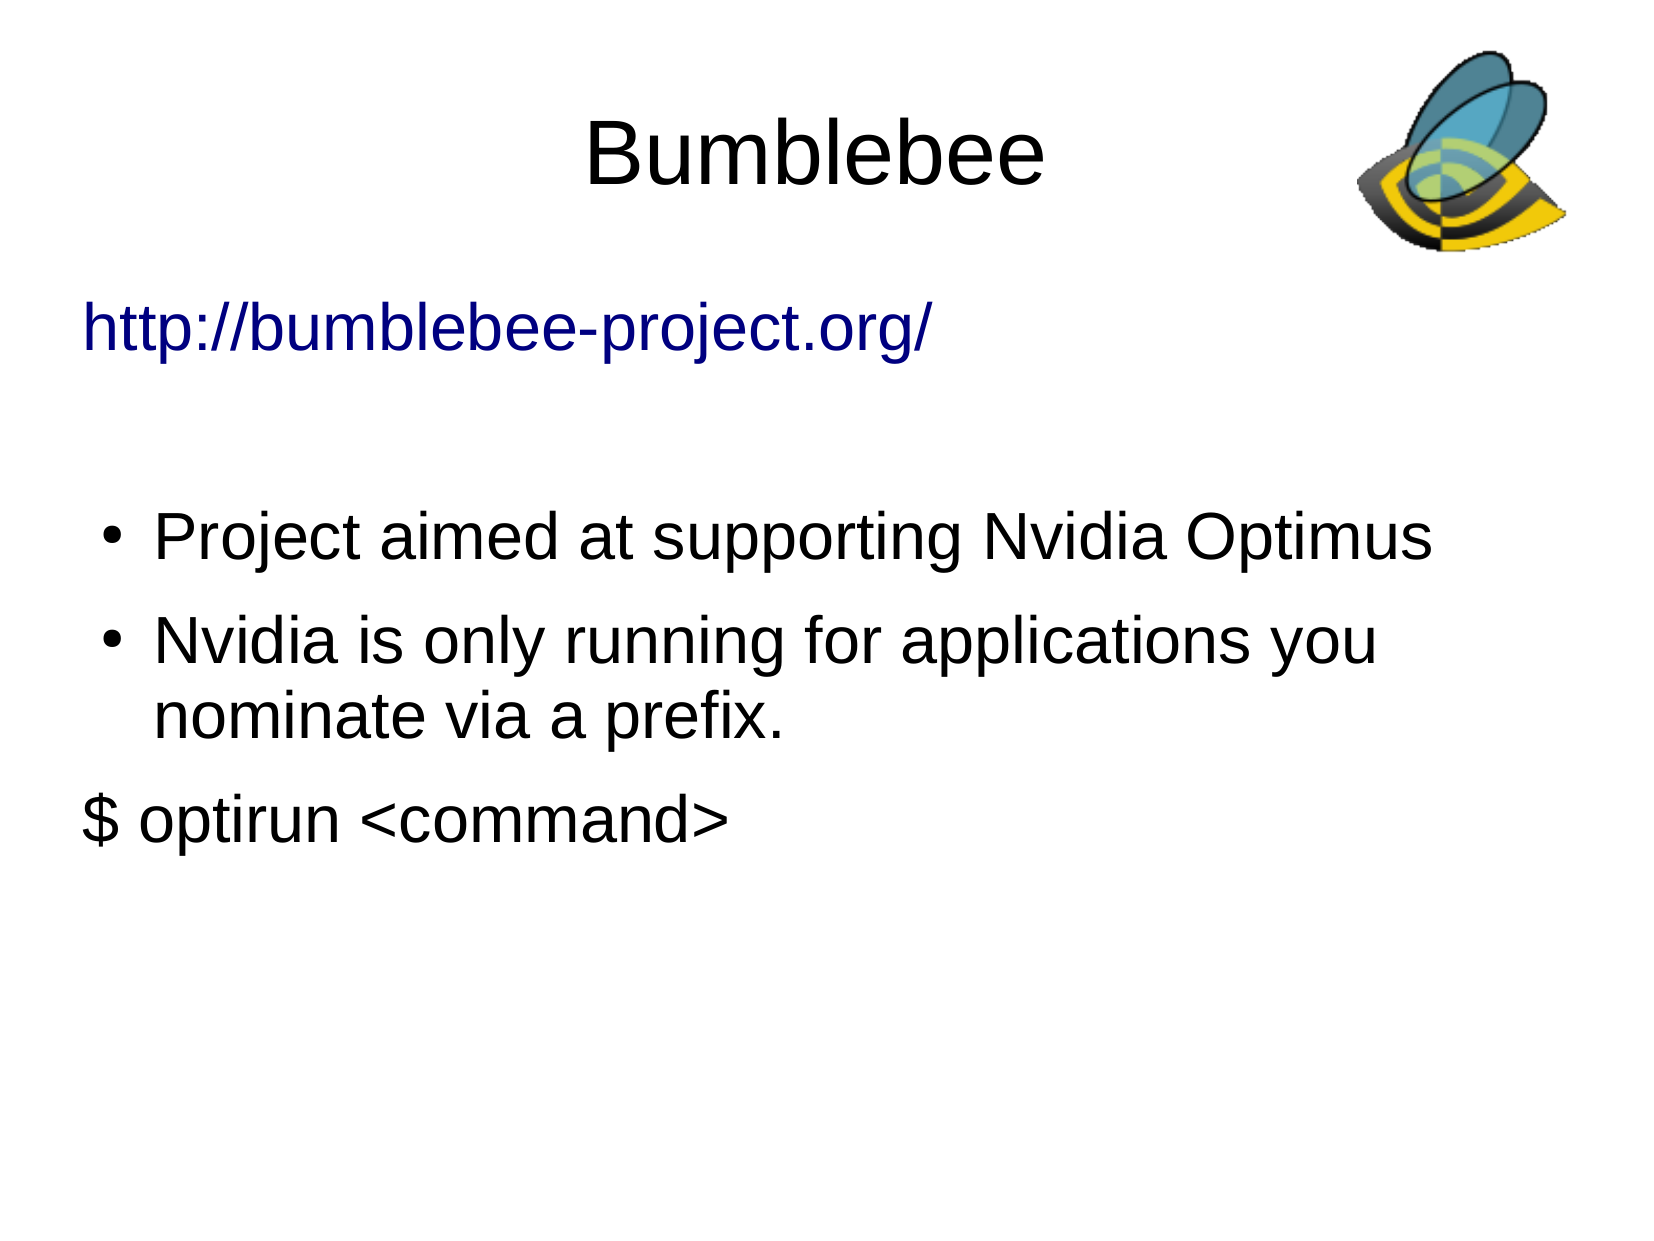

Bumblebee
# http://bumblebee-project.org/
Project aimed at supporting Nvidia Optimus
Nvidia is only running for applications you nominate via a prefix.
$ optirun <command>